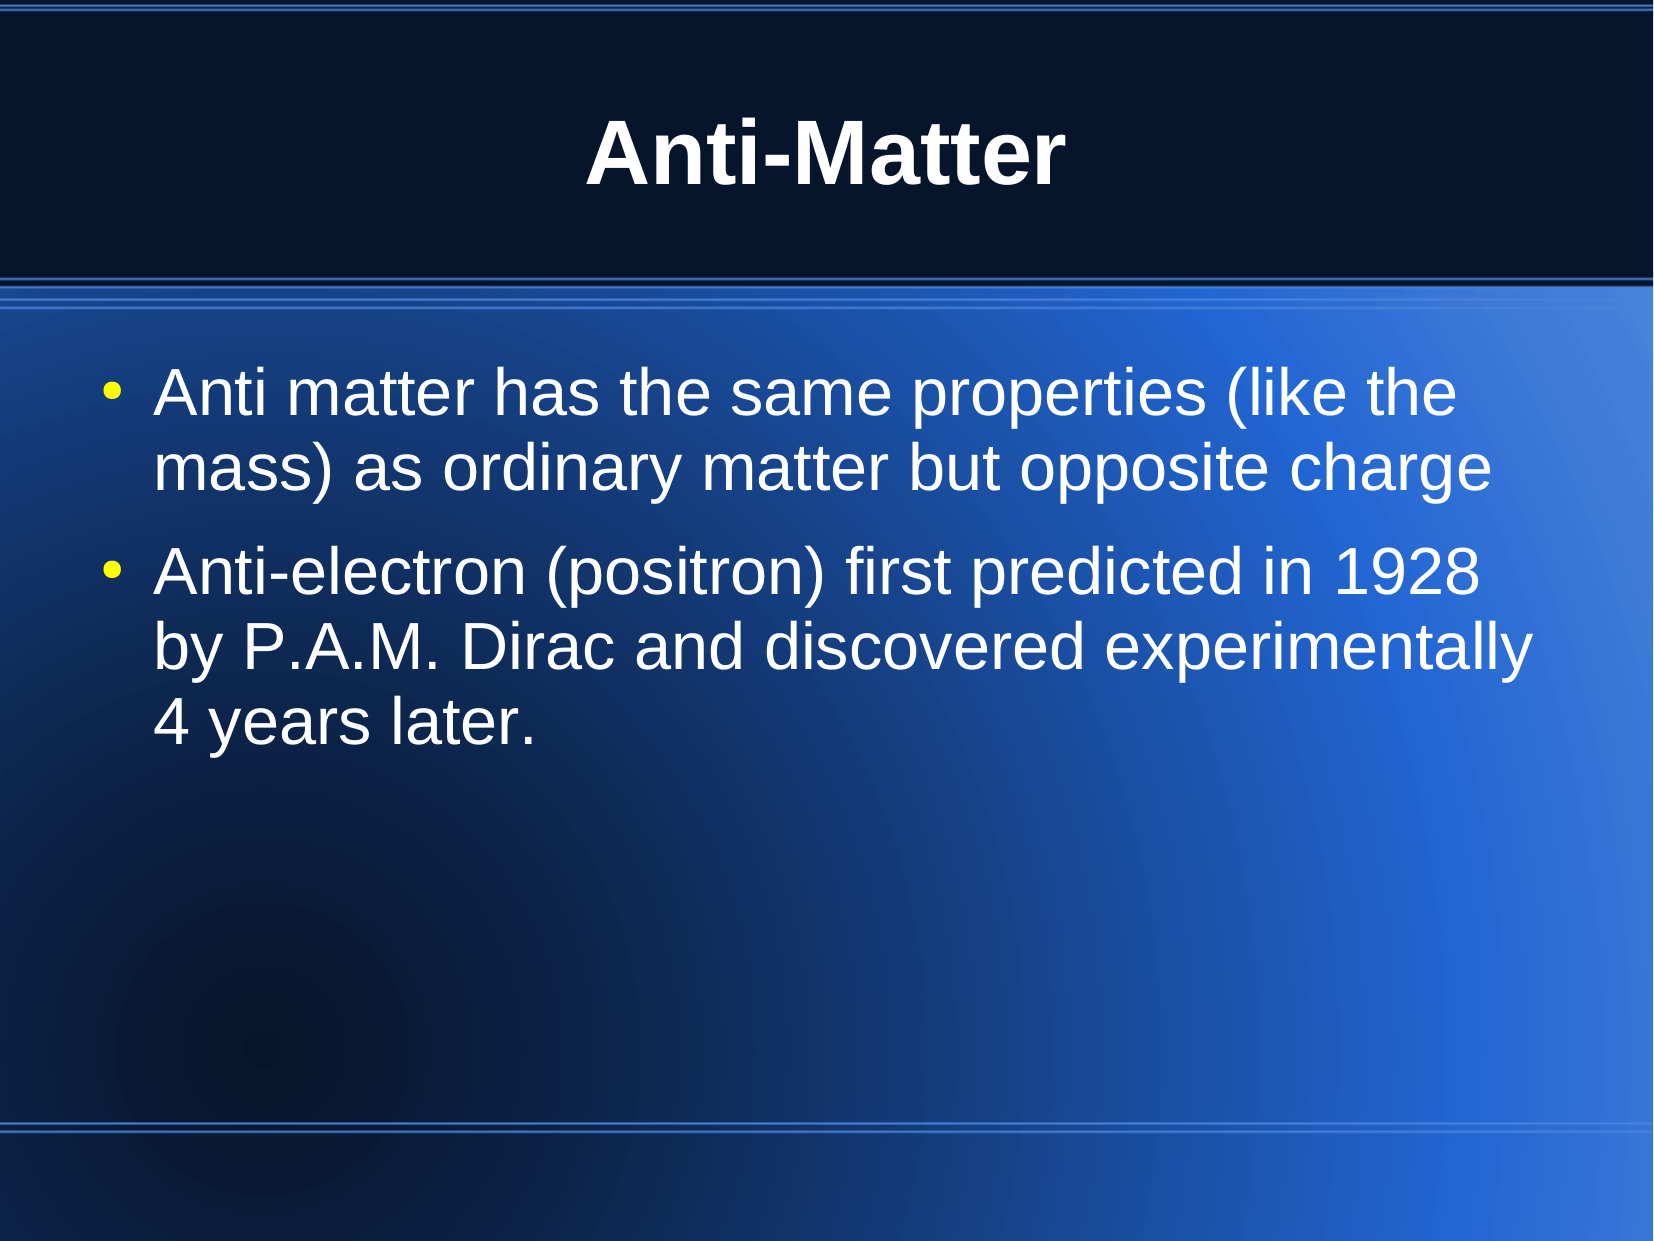

# Anti-Matter
Anti matter has the same properties (like the mass) as ordinary matter but opposite charge
Anti-electron (positron) first predicted in 1928 by P.A.M. Dirac and discovered experimentally 4 years later.